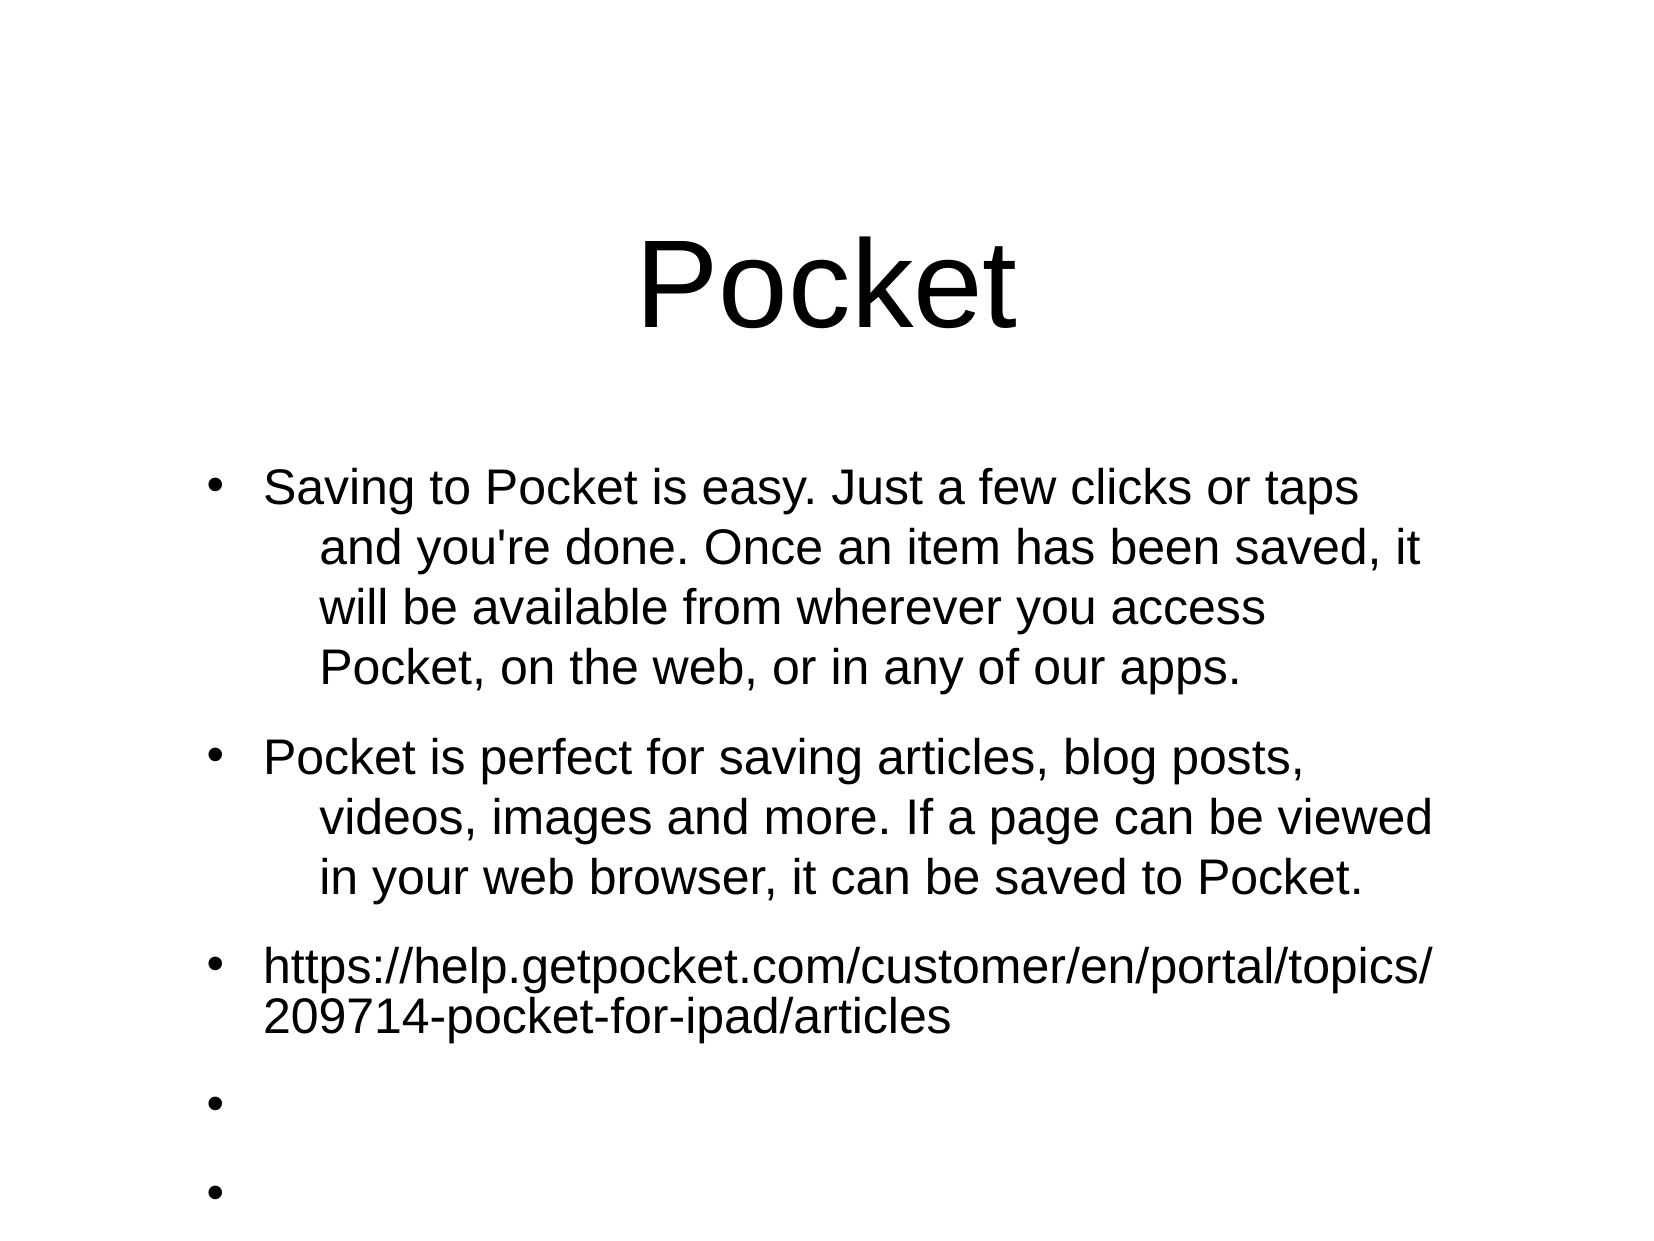

# Pocket
Saving to Pocket is easy. Just a few clicks or taps and you're done. Once an item has been saved, it will be available from wherever you access Pocket, on the web, or in any of our apps.
Pocket is perfect for saving articles, blog posts, videos, images and more. If a page can be viewed in your web browser, it can be saved to Pocket.
https://help.getpocket.com/customer/en/portal/topics/209714-pocket-for-ipad/articles